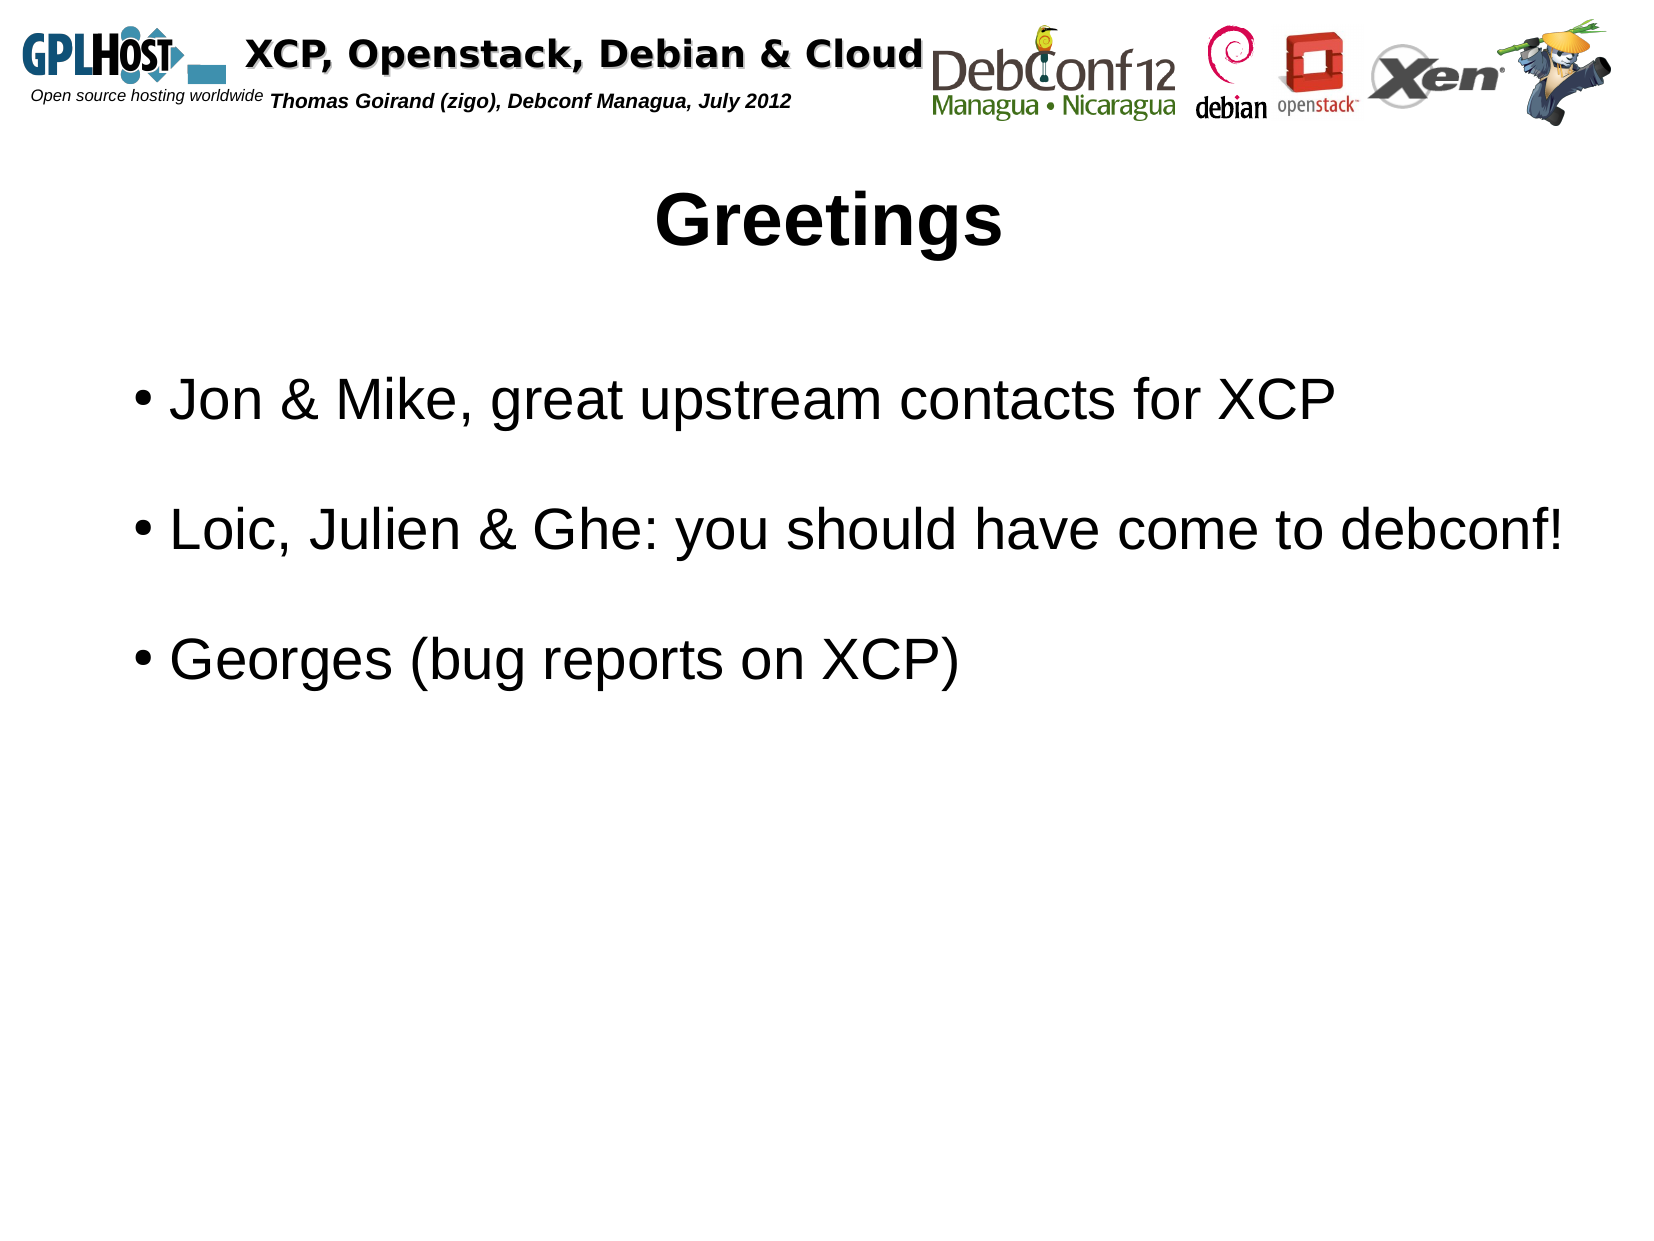

Greetings
 Jon & Mike, great upstream contacts for XCP
 Loic, Julien & Ghe: you should have come to debconf!
 Georges (bug reports on XCP)